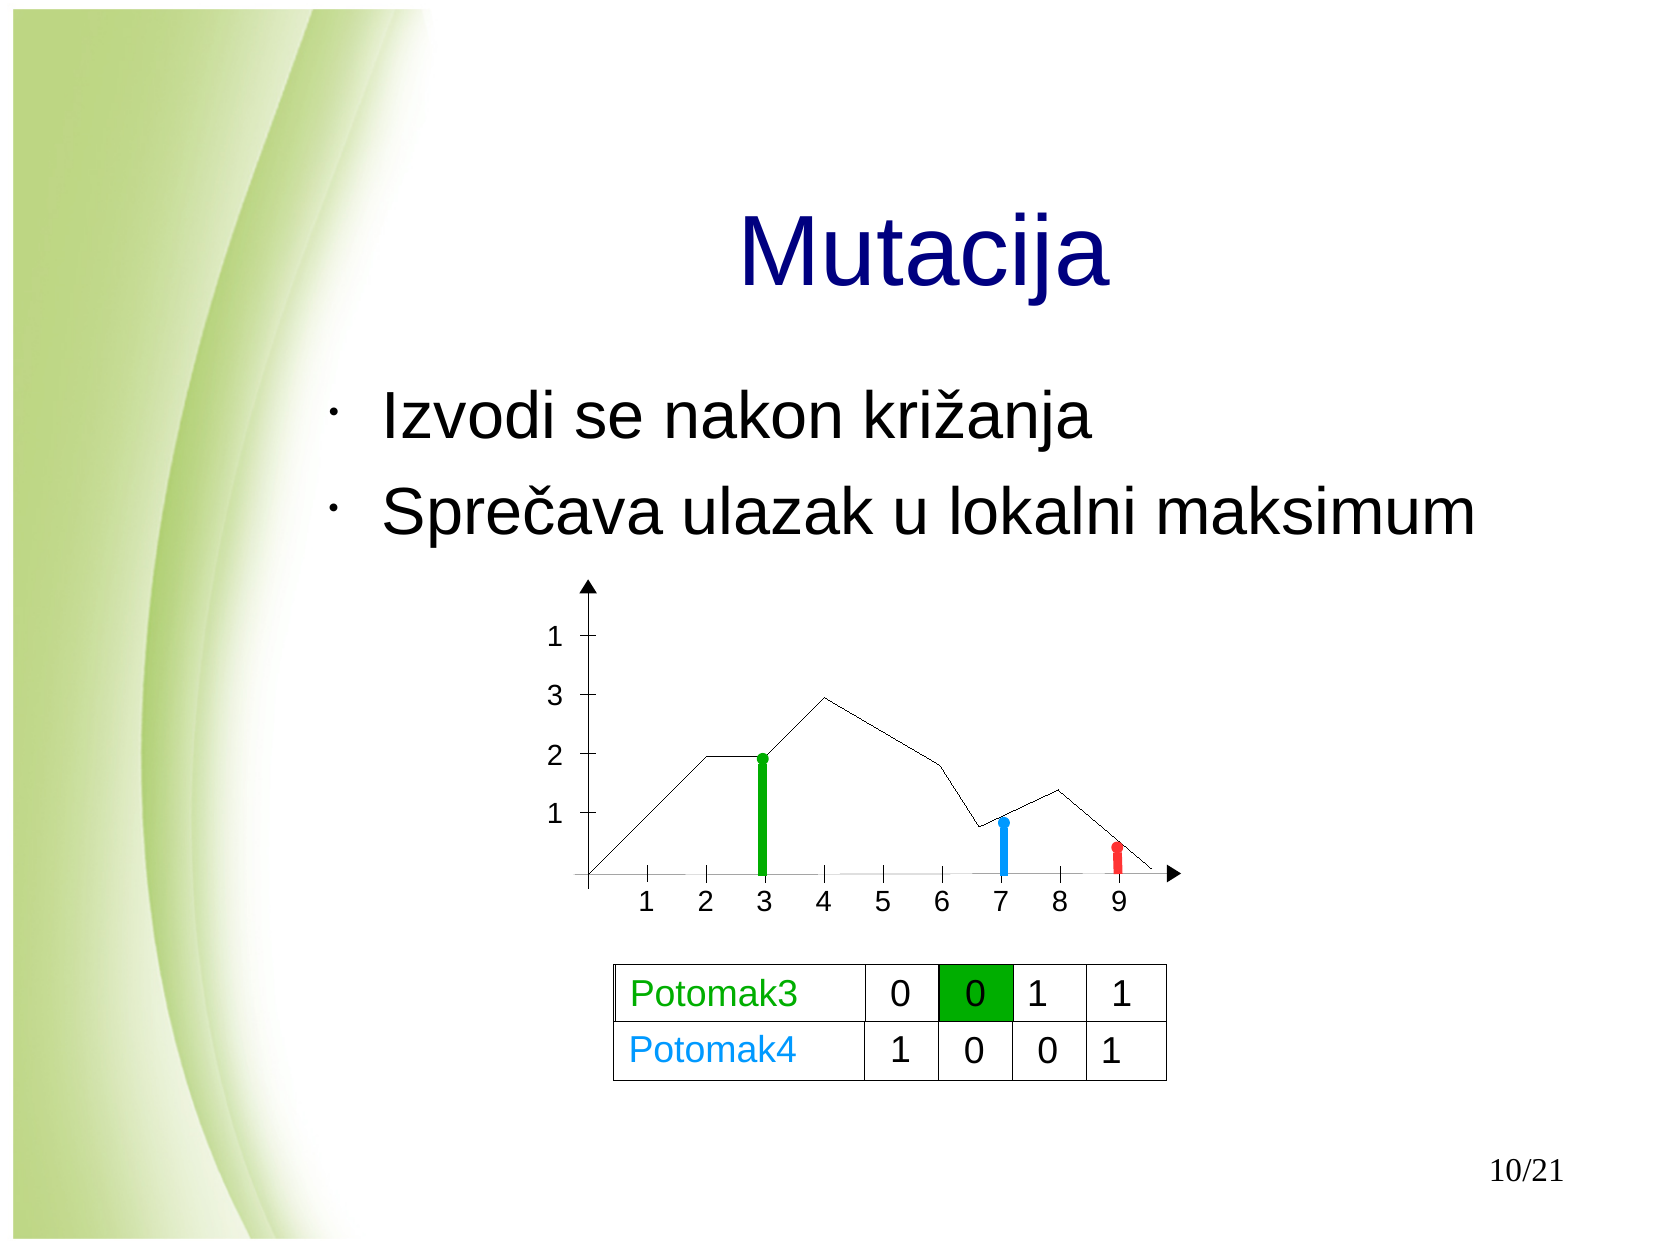

# Mutacija
Izvodi se nakon križanja
Sprečava ulazak u lokalni maksimum
1
3
2
1
1
2
3
4
5
6
7
8
9
Potomak3
 0
 1
1
 1
Potomak4
 1
 0
 0
1
Potomak3
 0